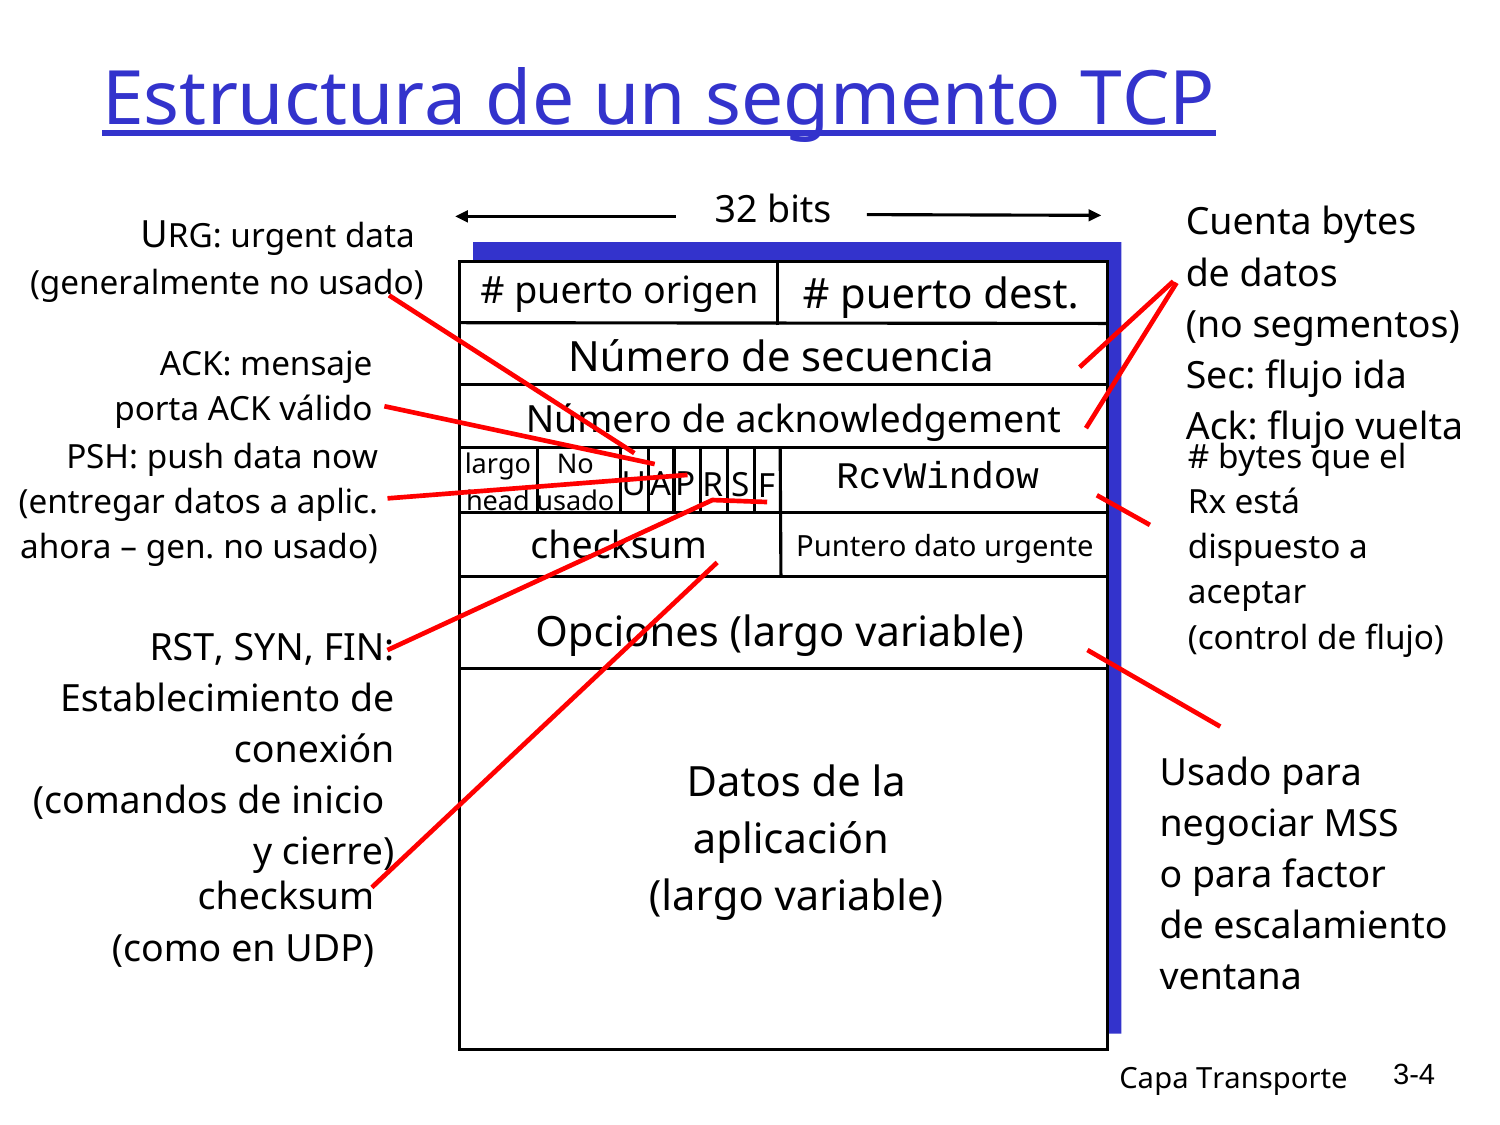

# Estructura de un segmento TCP
32 bits
Cuenta bytes
de datos
(no segmentos)
Sec: flujo ida
Ack: flujo vuelta
# bytes que el
Rx está
dispuesto a
aceptar
(control de flujo)
Usado para
negociar MSS
o para factor
de escalamiento
ventana
URG: urgent data
(generalmente no usado)
ACK: mensaje porta ACK válido
PSH: push data now
(entregar datos a aplic.
 ahora – gen. no usado)
RST, SYN, FIN:
Establecimiento de
conexión
(comandos de inicio
y cierre)
checksum
(como en UDP)
# puerto origen
# puerto dest.
Número de secuencia
Número de acknowledgement
largo
head
No
usado
RcvWindow
U
A
P
R
S
F
checksum
Puntero dato urgente
Opciones (largo variable)
Datos de la
aplicación
(largo variable)
4